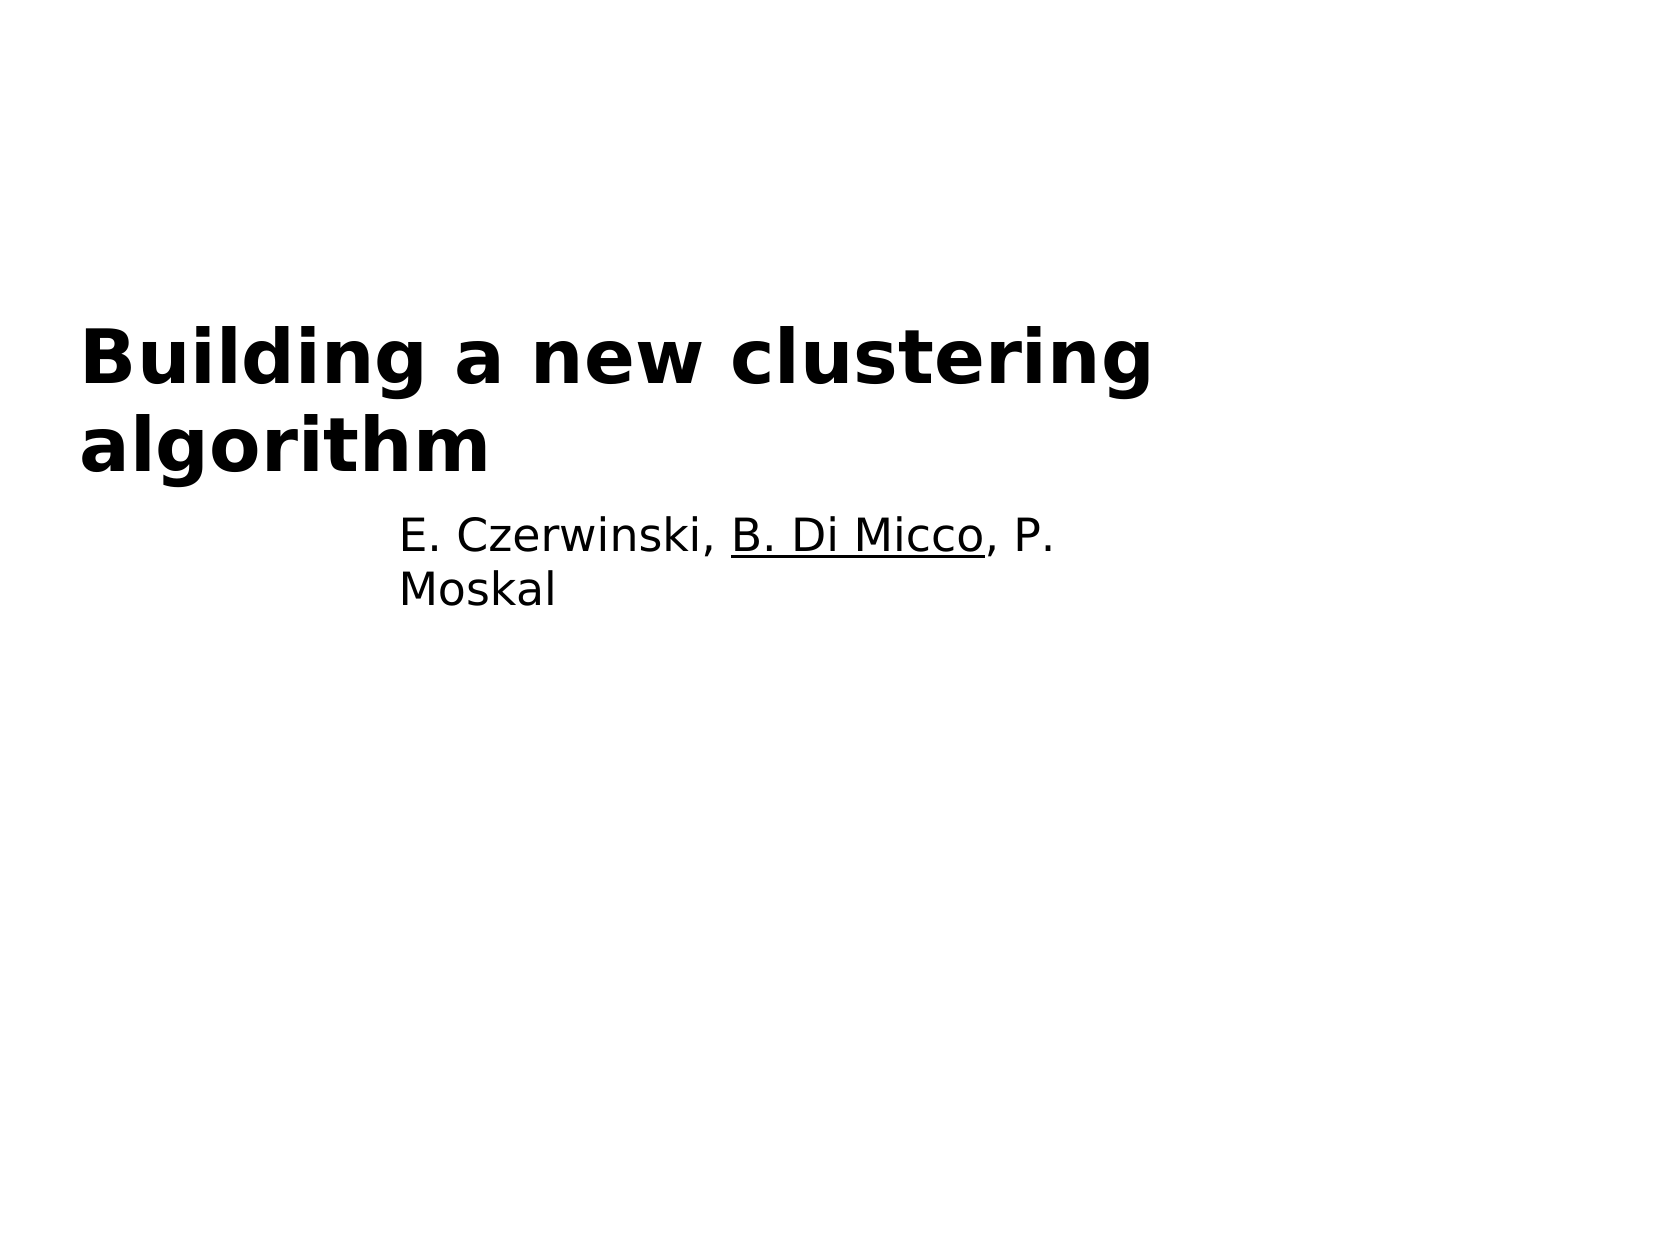

Building a new clustering algorithm
E. Czerwinski, B. Di Micco, P. Moskal